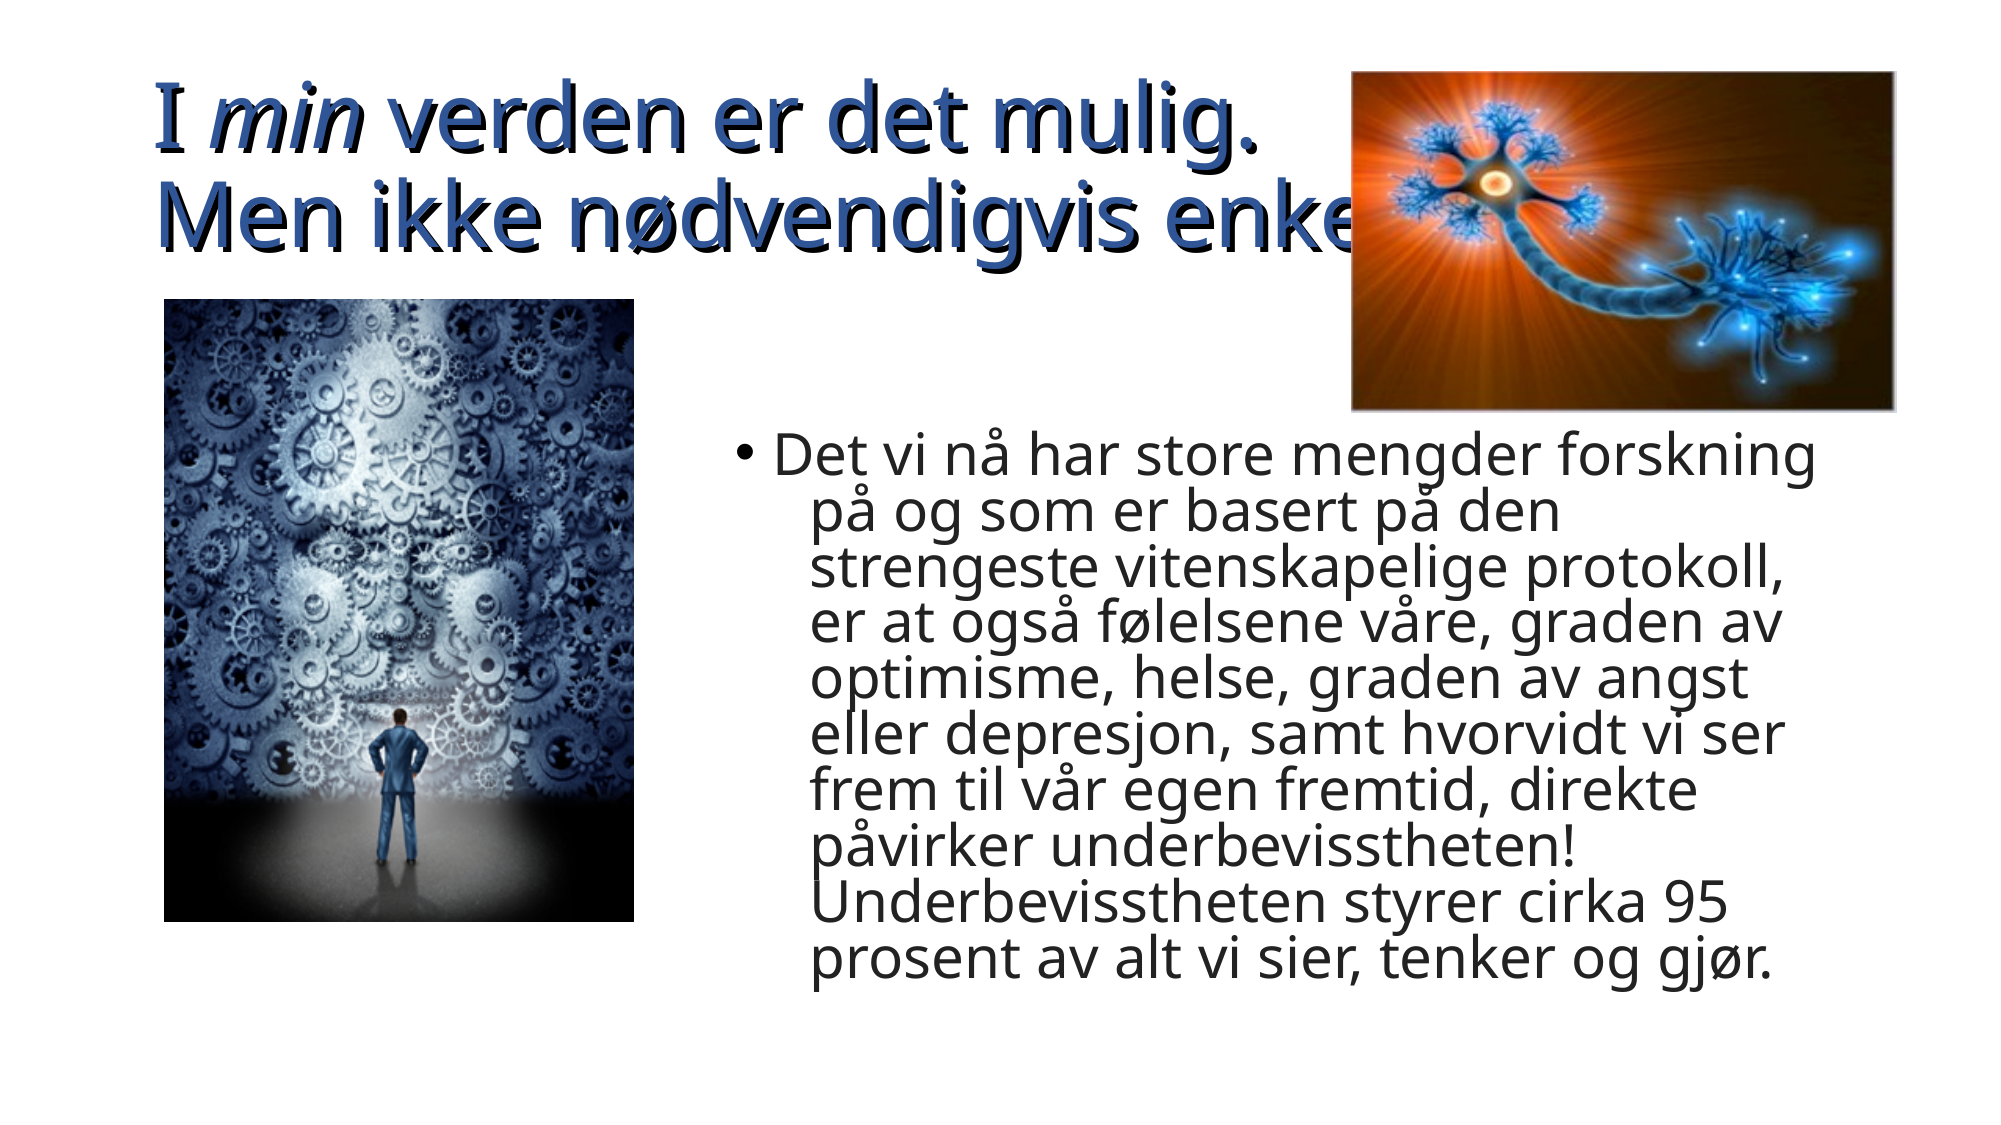

# I min verden er det mulig. Men ikke nødvendigvis enkelt.
Det vi nå har store mengder forskning på og som er basert på den strengeste vitenskapelige protokoll, er at også følelsene våre, graden av optimisme, helse, graden av angst eller depresjon, samt hvorvidt vi ser frem til vår egen fremtid, direkte påvirker underbevisstheten! Underbevisstheten styrer cirka 95 prosent av alt vi sier, tenker og gjør.